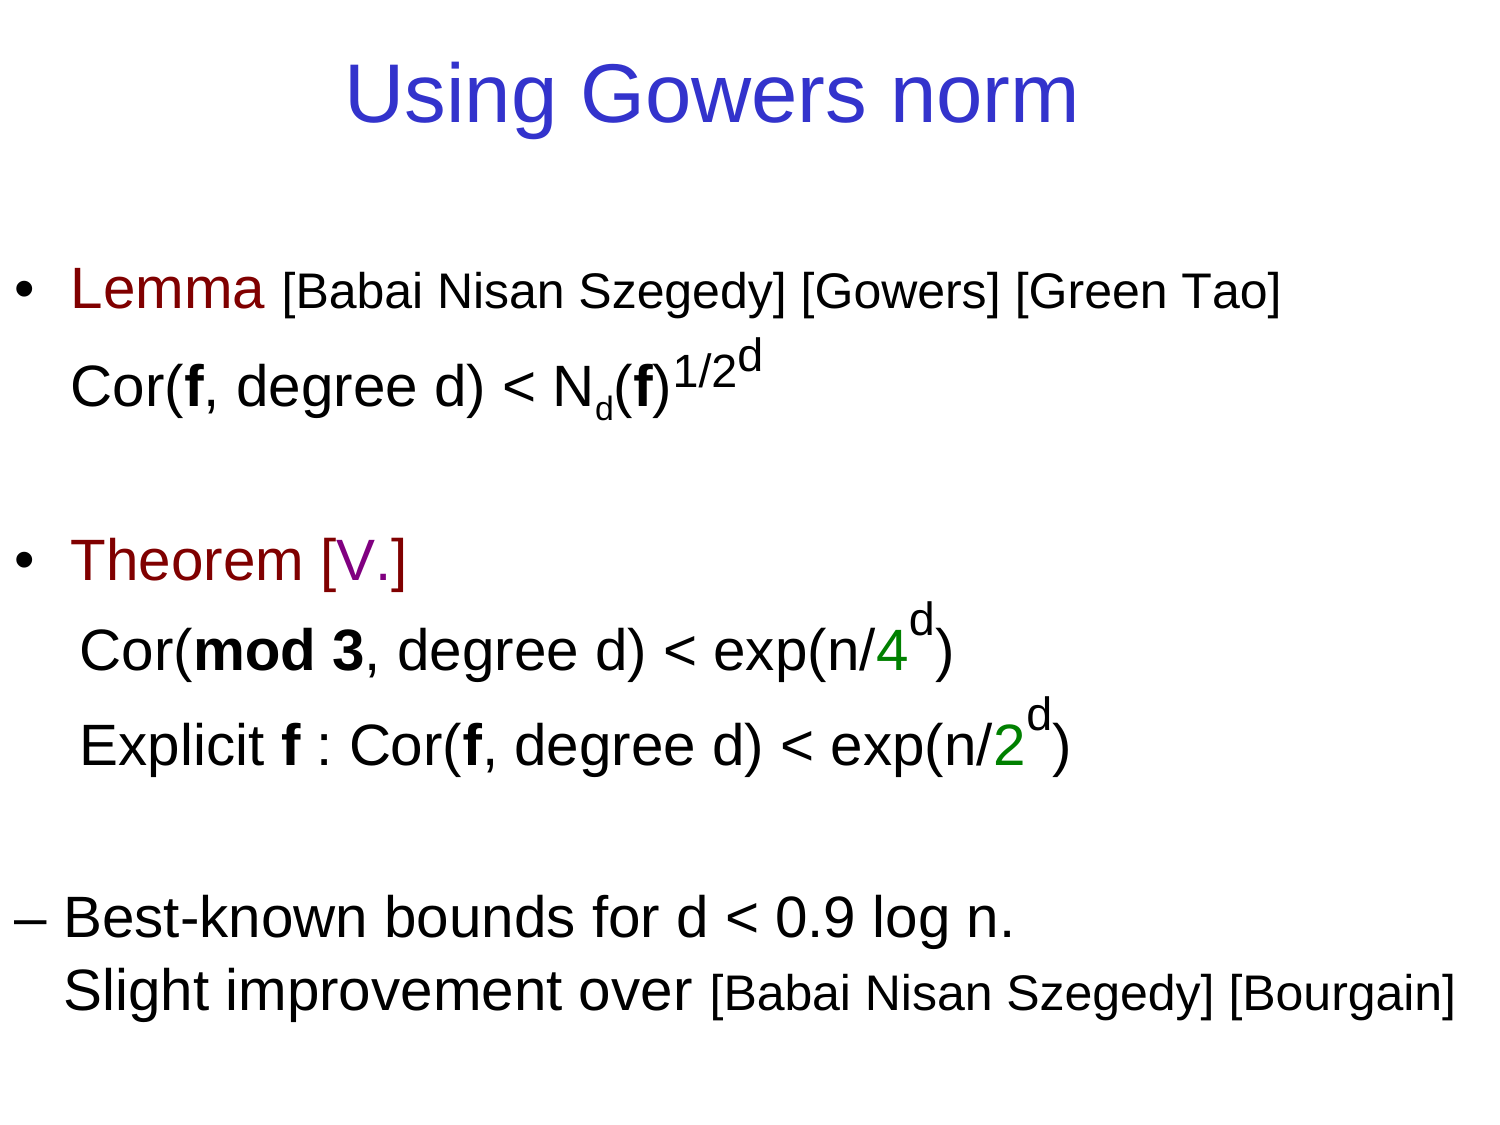

# Using Gowers norm
Lemma [Babai Nisan Szegedy] [Gowers] [Green Tao]
Cor(f, degree d) < Nd(f)1/2d
Theorem [V.]
 Cor(mod 3, degree d) < exp(n/4d)
 Explicit f : Cor(f, degree d) < exp(n/2d)
– Best-known bounds for d < 0.9 log n.
 Slight improvement over [Babai Nisan Szegedy] [Bourgain]